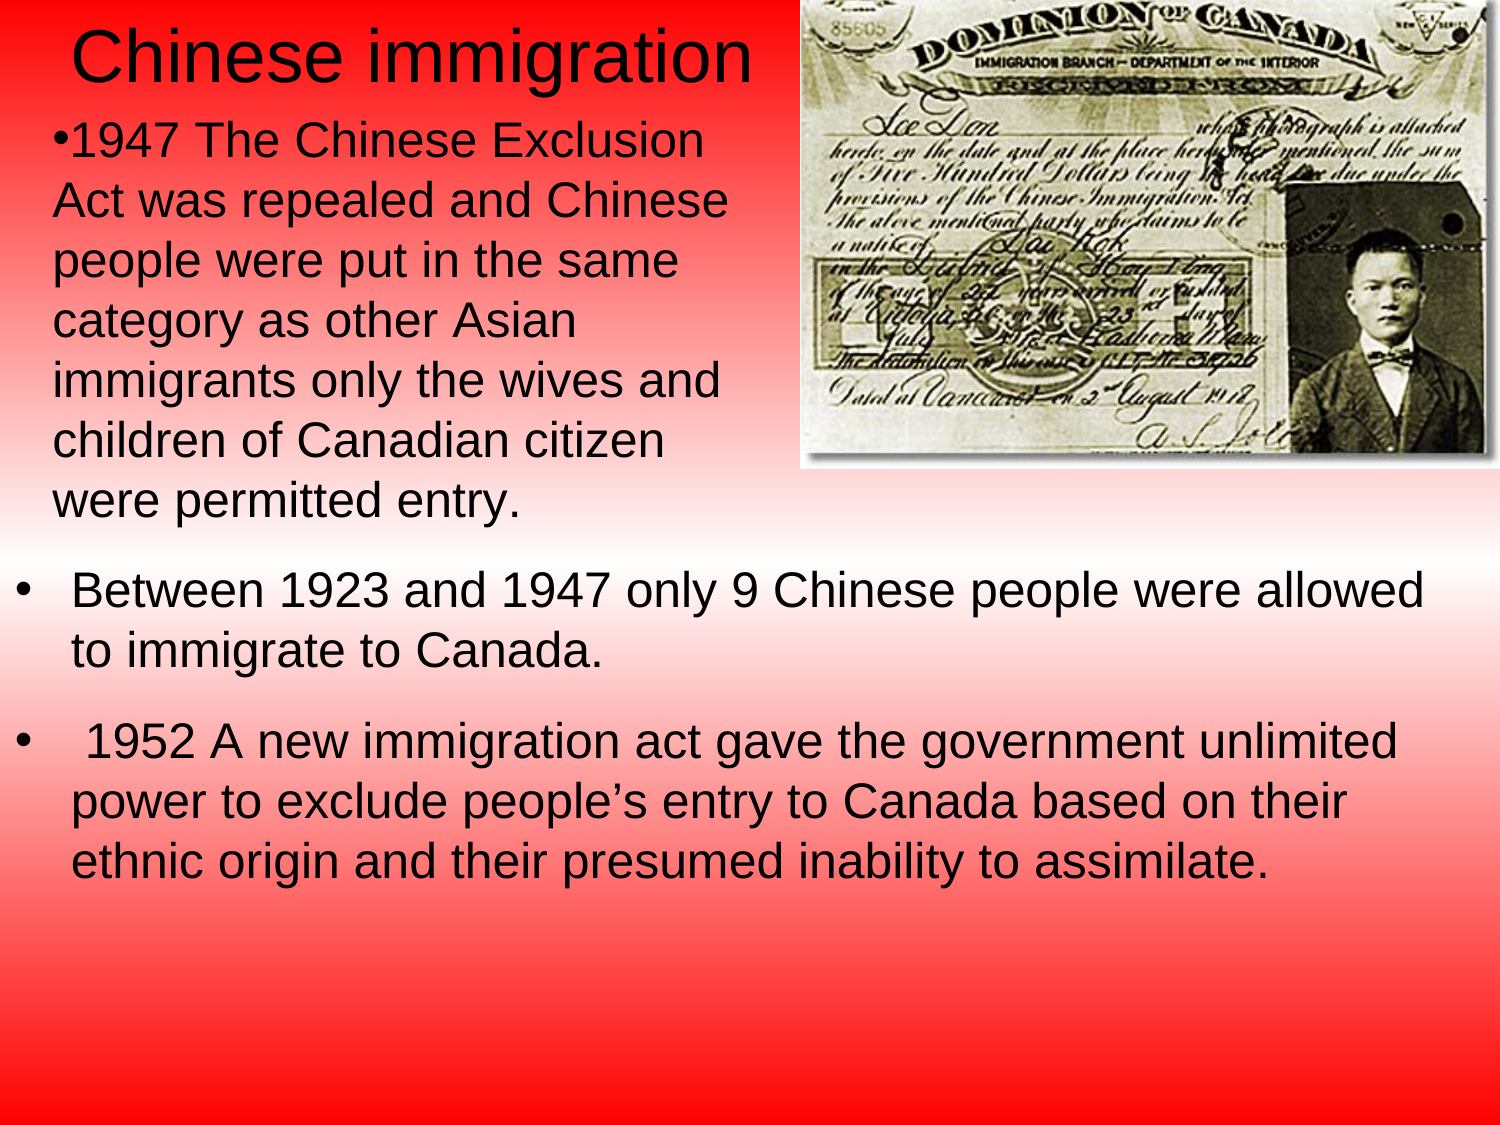

Chinese immigration
1947 The Chinese Exclusion Act was repealed and Chinese people were put in the same category as other Asian immigrants only the wives and children of Canadian citizen were permitted entry.
Between 1923 and 1947 only 9 Chinese people were allowed to immigrate to Canada.
 1952 A new immigration act gave the government unlimited power to exclude people’s entry to Canada based on their ethnic origin and their presumed inability to assimilate.